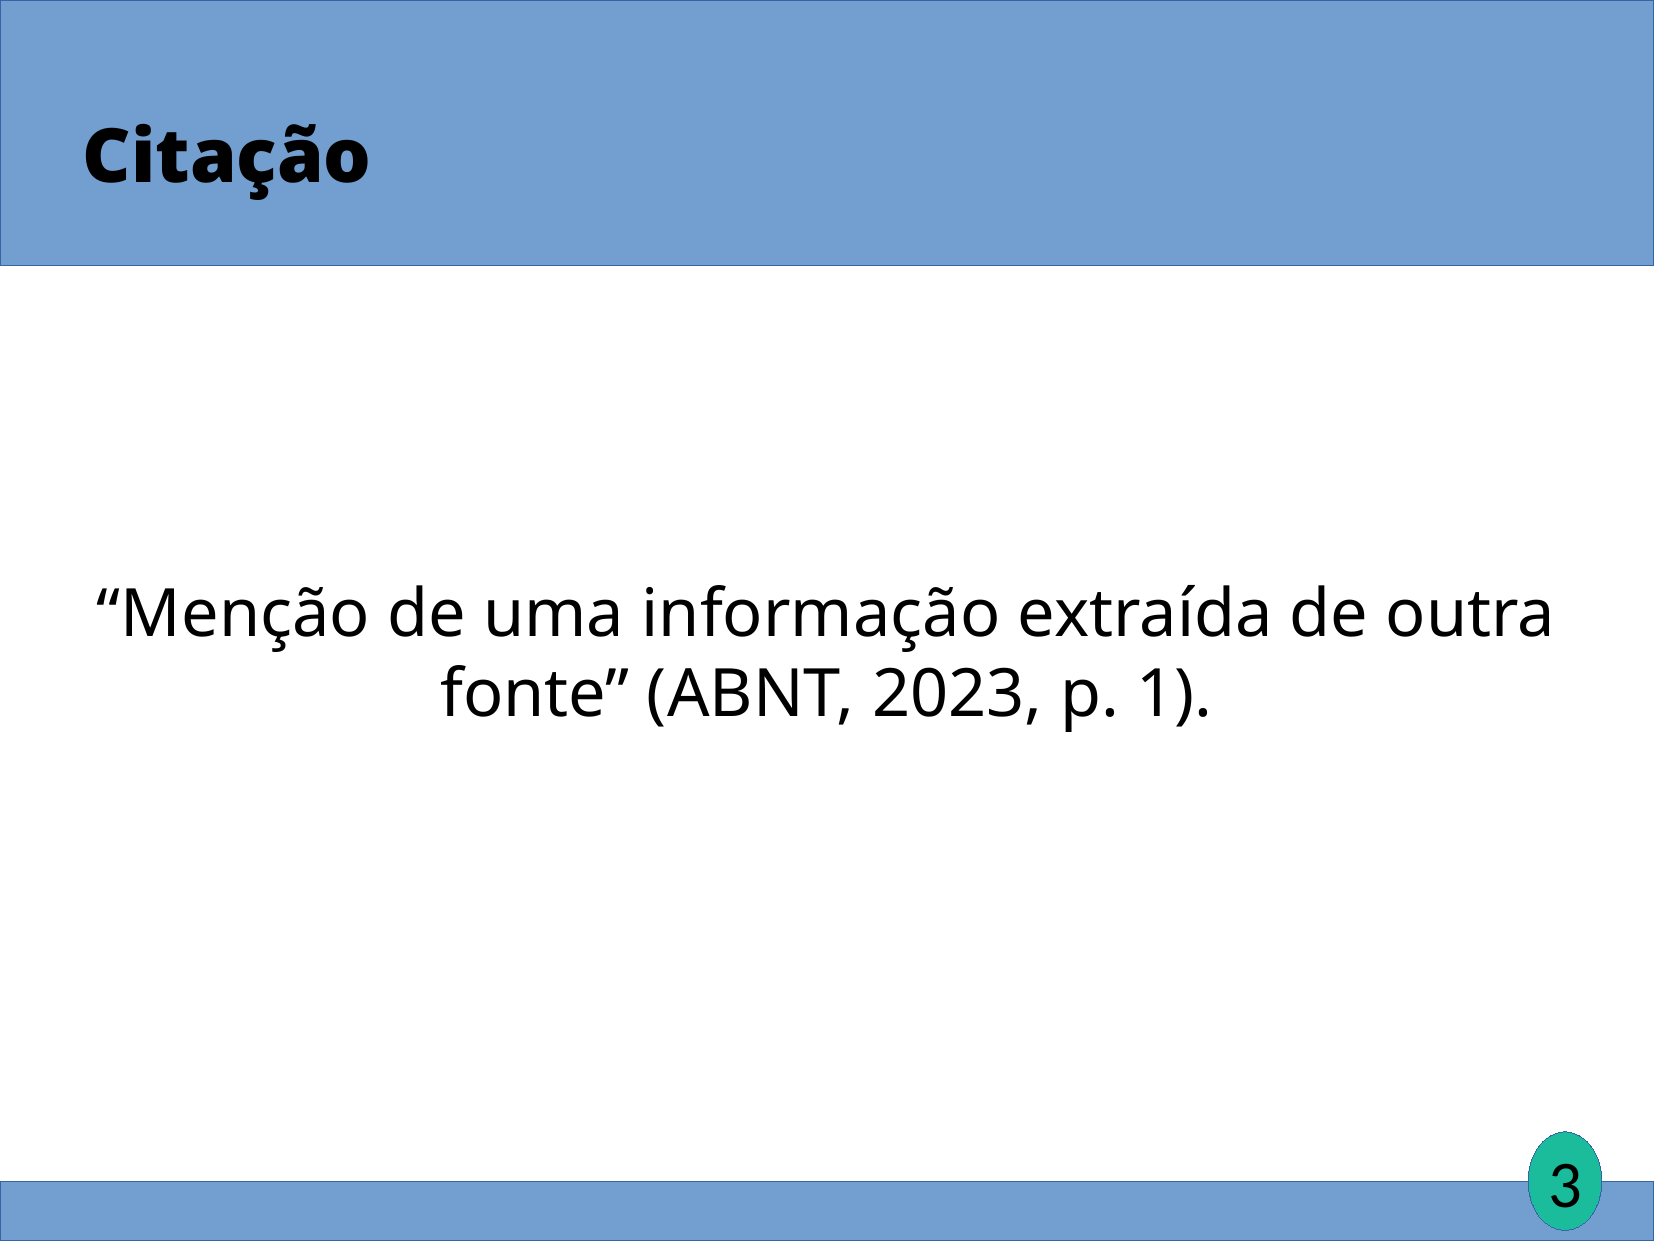

# Citação
“Menção de uma informação extraída de outra fonte” (ABNT, 2023, p. 1).